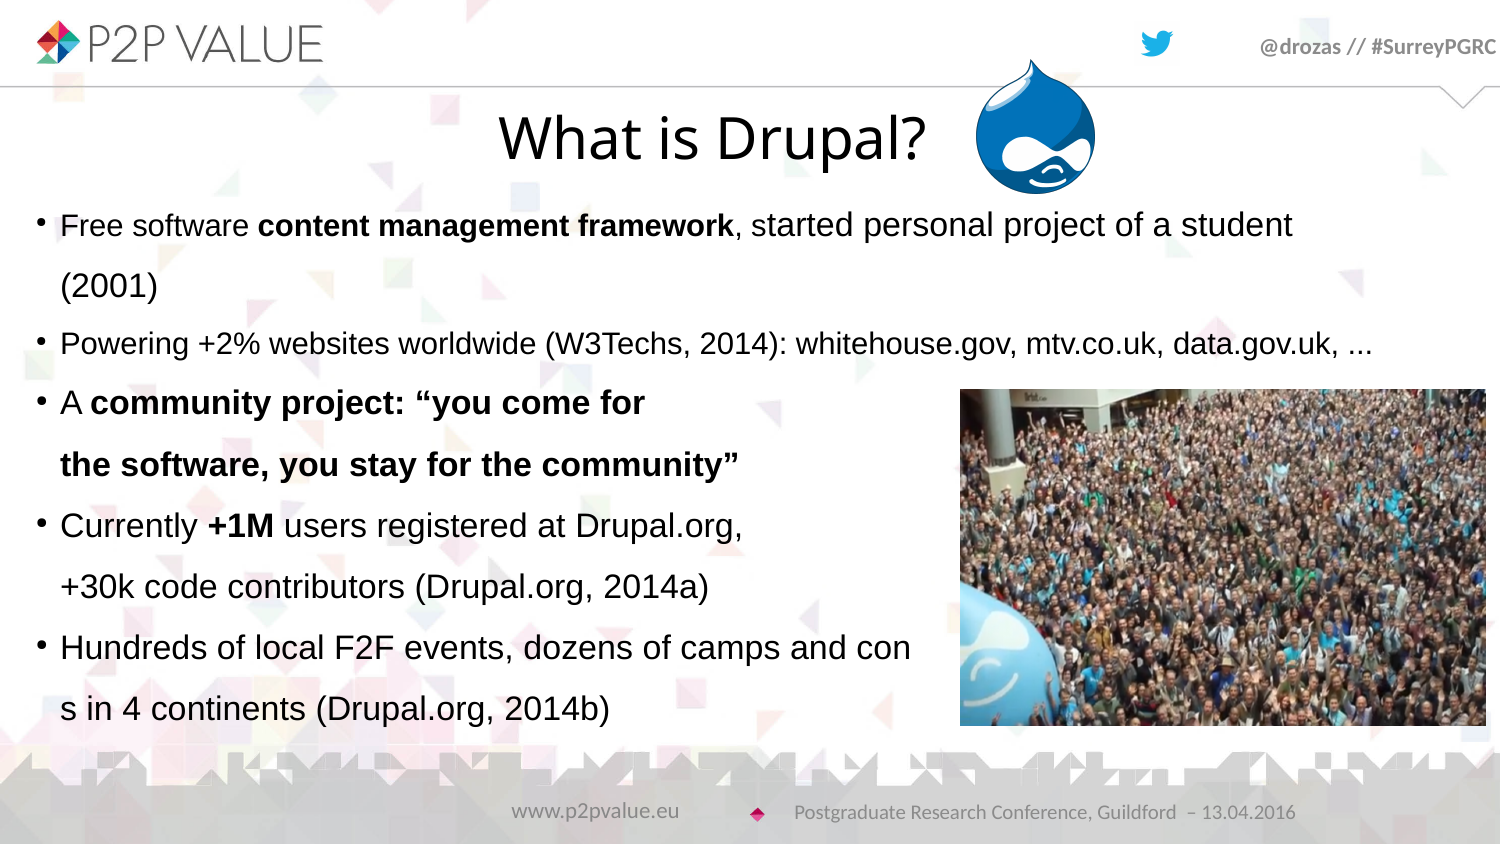

@drozas // #SurreyPGRC
# What is Drupal?
Free software content management framework, started personal project of a student (2001)
Powering +2% websites worldwide (W3Techs, 2014): whitehouse.gov, mtv.co.uk, data.gov.uk, ...
A community project: “you come for
the software, you stay for the community”
Currently +1M users registered at Drupal.org,
+30k code contributors (Drupal.org, 2014a)
Hundreds of local F2F events, dozens of camps and con
s in 4 continents (Drupal.org, 2014b)
Postgraduate Research Conference, Guildford – 13.04.2016
www.p2pvalue.eu